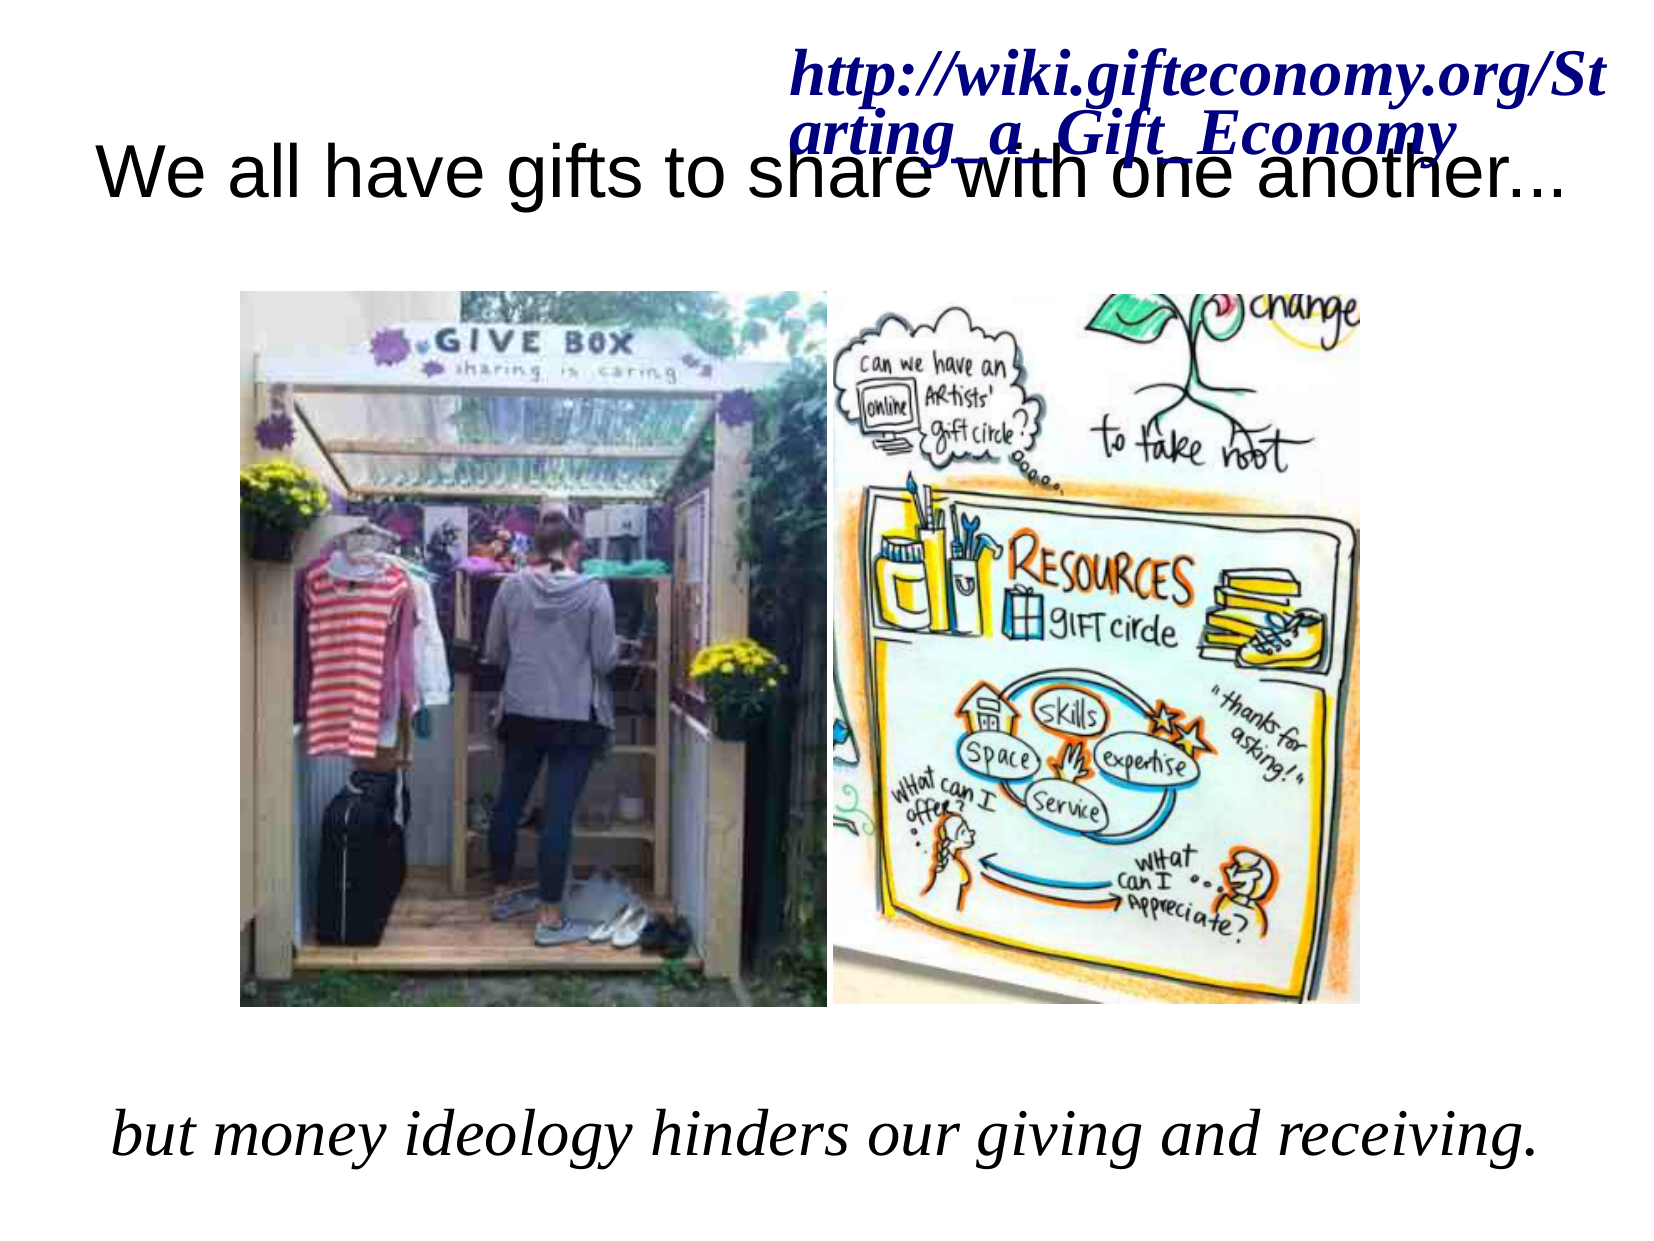

http://wiki.gifteconomy.org/Starting_a_Gift_Economy
We all have gifts to share with one another...
but money ideology hinders our giving and receiving.